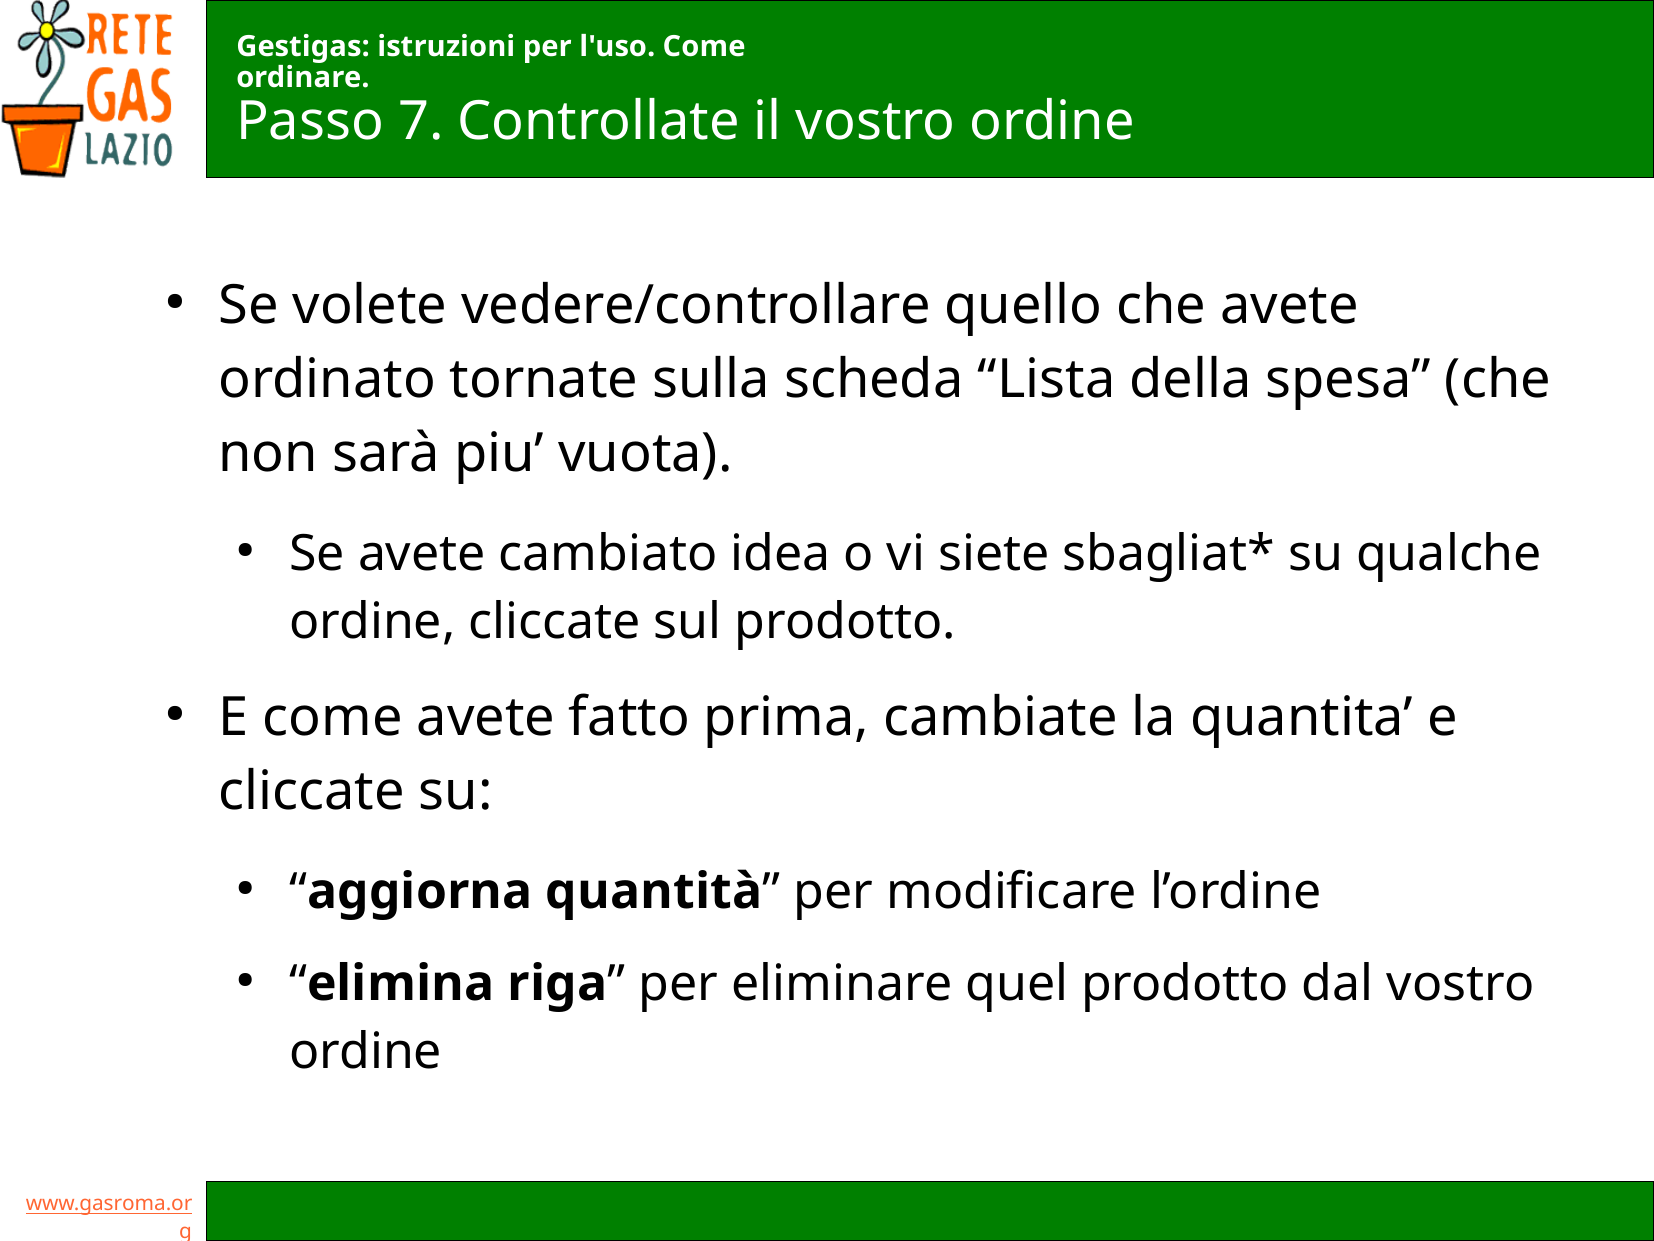

Gestigas: istruzioni per l'uso. Come ordinare.
# Passo 7. Controllate il vostro ordine
Se volete vedere/controllare quello che avete ordinato tornate sulla scheda “Lista della spesa” (che non sarà piu’ vuota).
Se avete cambiato idea o vi siete sbagliat* su qualche ordine, cliccate sul prodotto.
E come avete fatto prima, cambiate la quantita’ e cliccate su:
“aggiorna quantità” per modificare l’ordine
“elimina riga” per eliminare quel prodotto dal vostro ordine